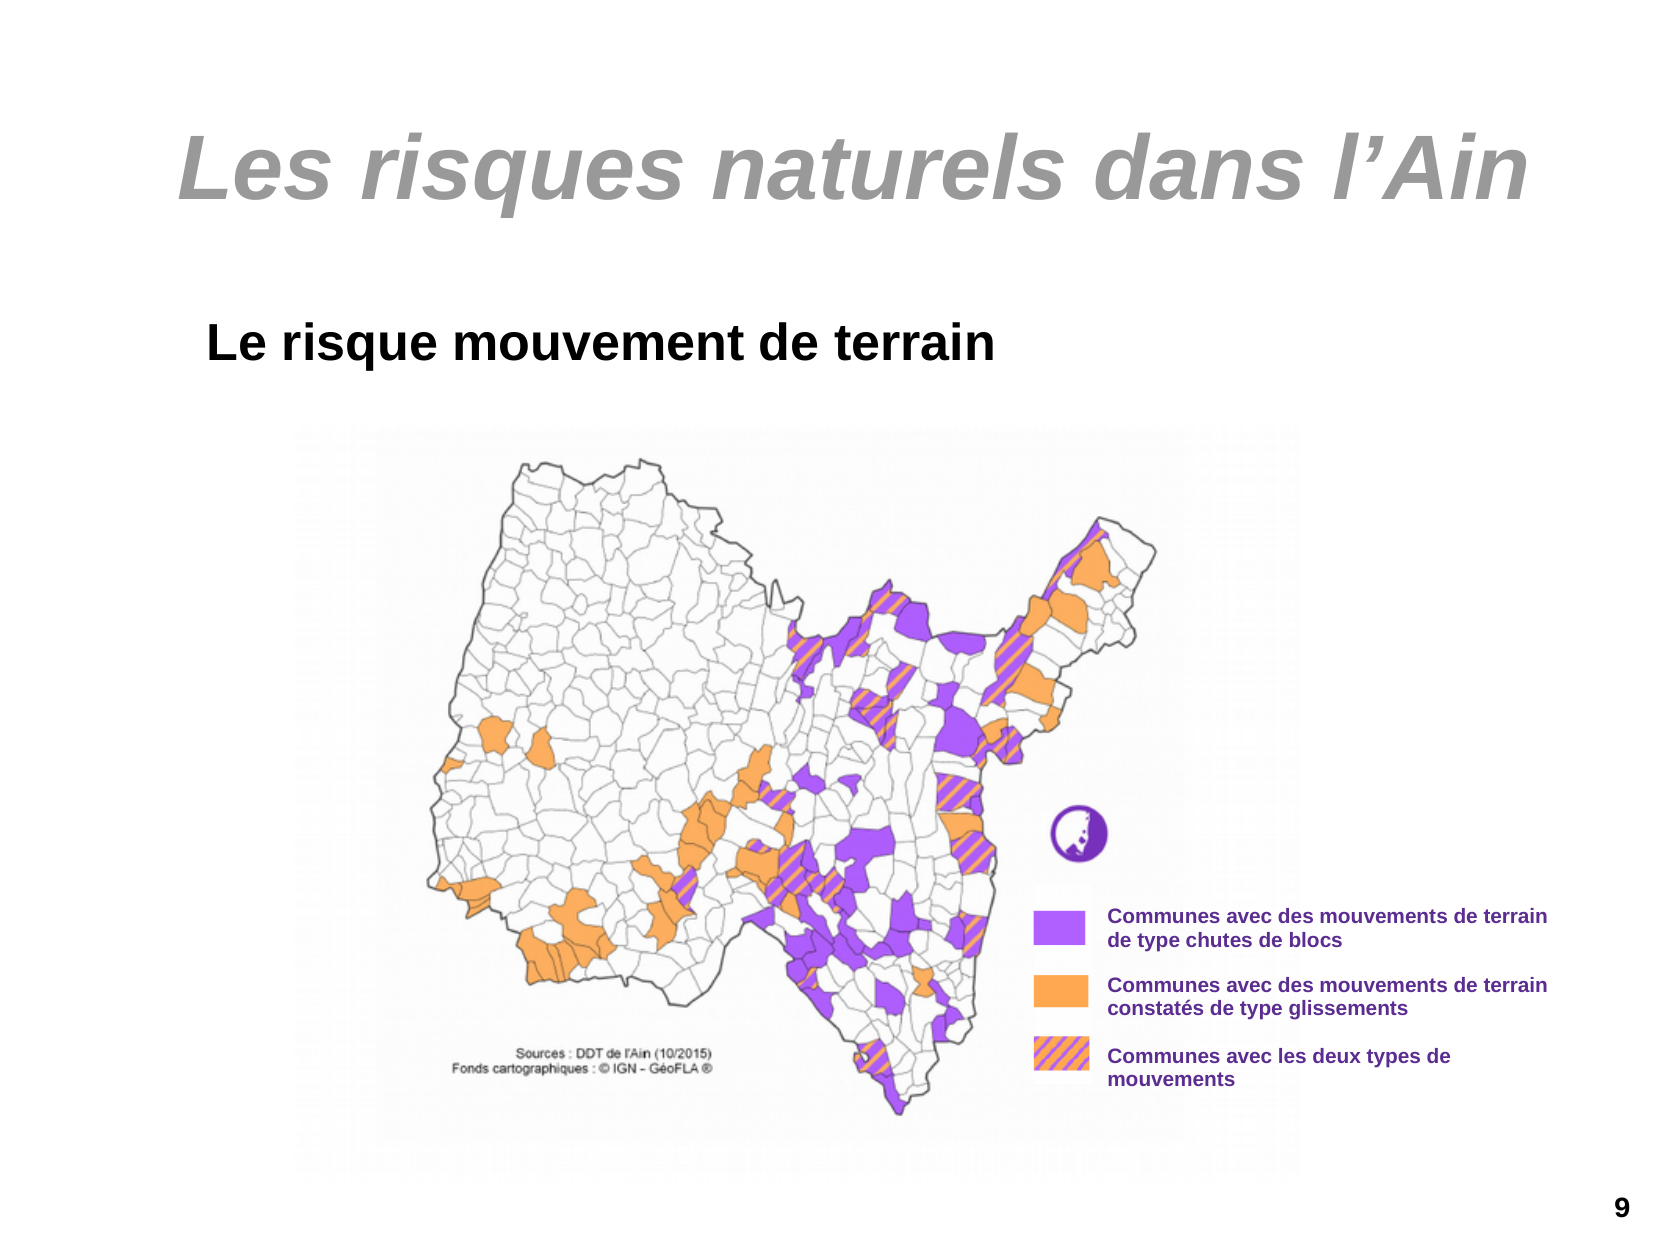

# Les risques naturels dans l’Ain
Le risque mouvement de terrain
Communes avec des mouvements de terrain de type chutes de blocs
Communes avec des mouvements de terrain constatés de type glissements
Communes avec les deux types de mouvements